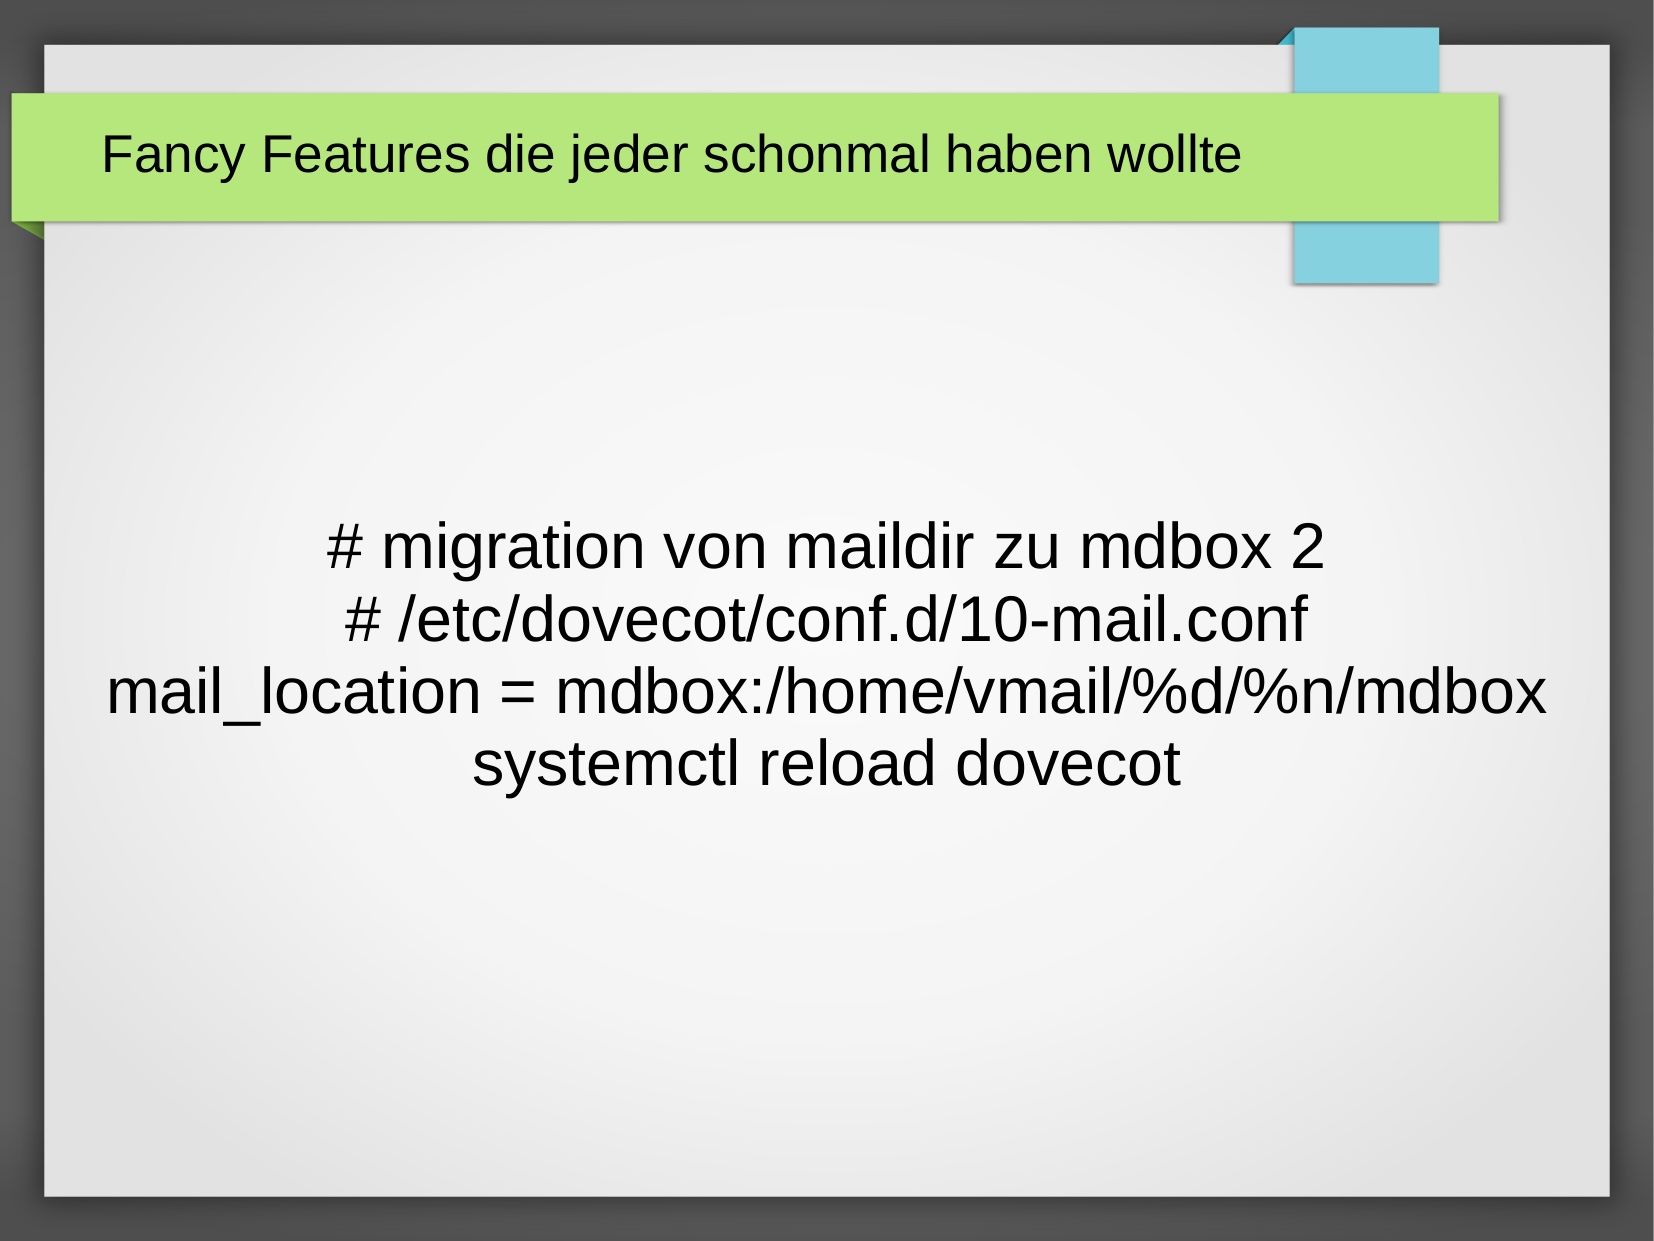

# Fancy Features die jeder schonmal haben wollte
# migration von maildir zu mdbox 2
# /etc/dovecot/conf.d/10-mail.conf
mail_location = mdbox:/home/vmail/%d/%n/mdbox
systemctl reload dovecot